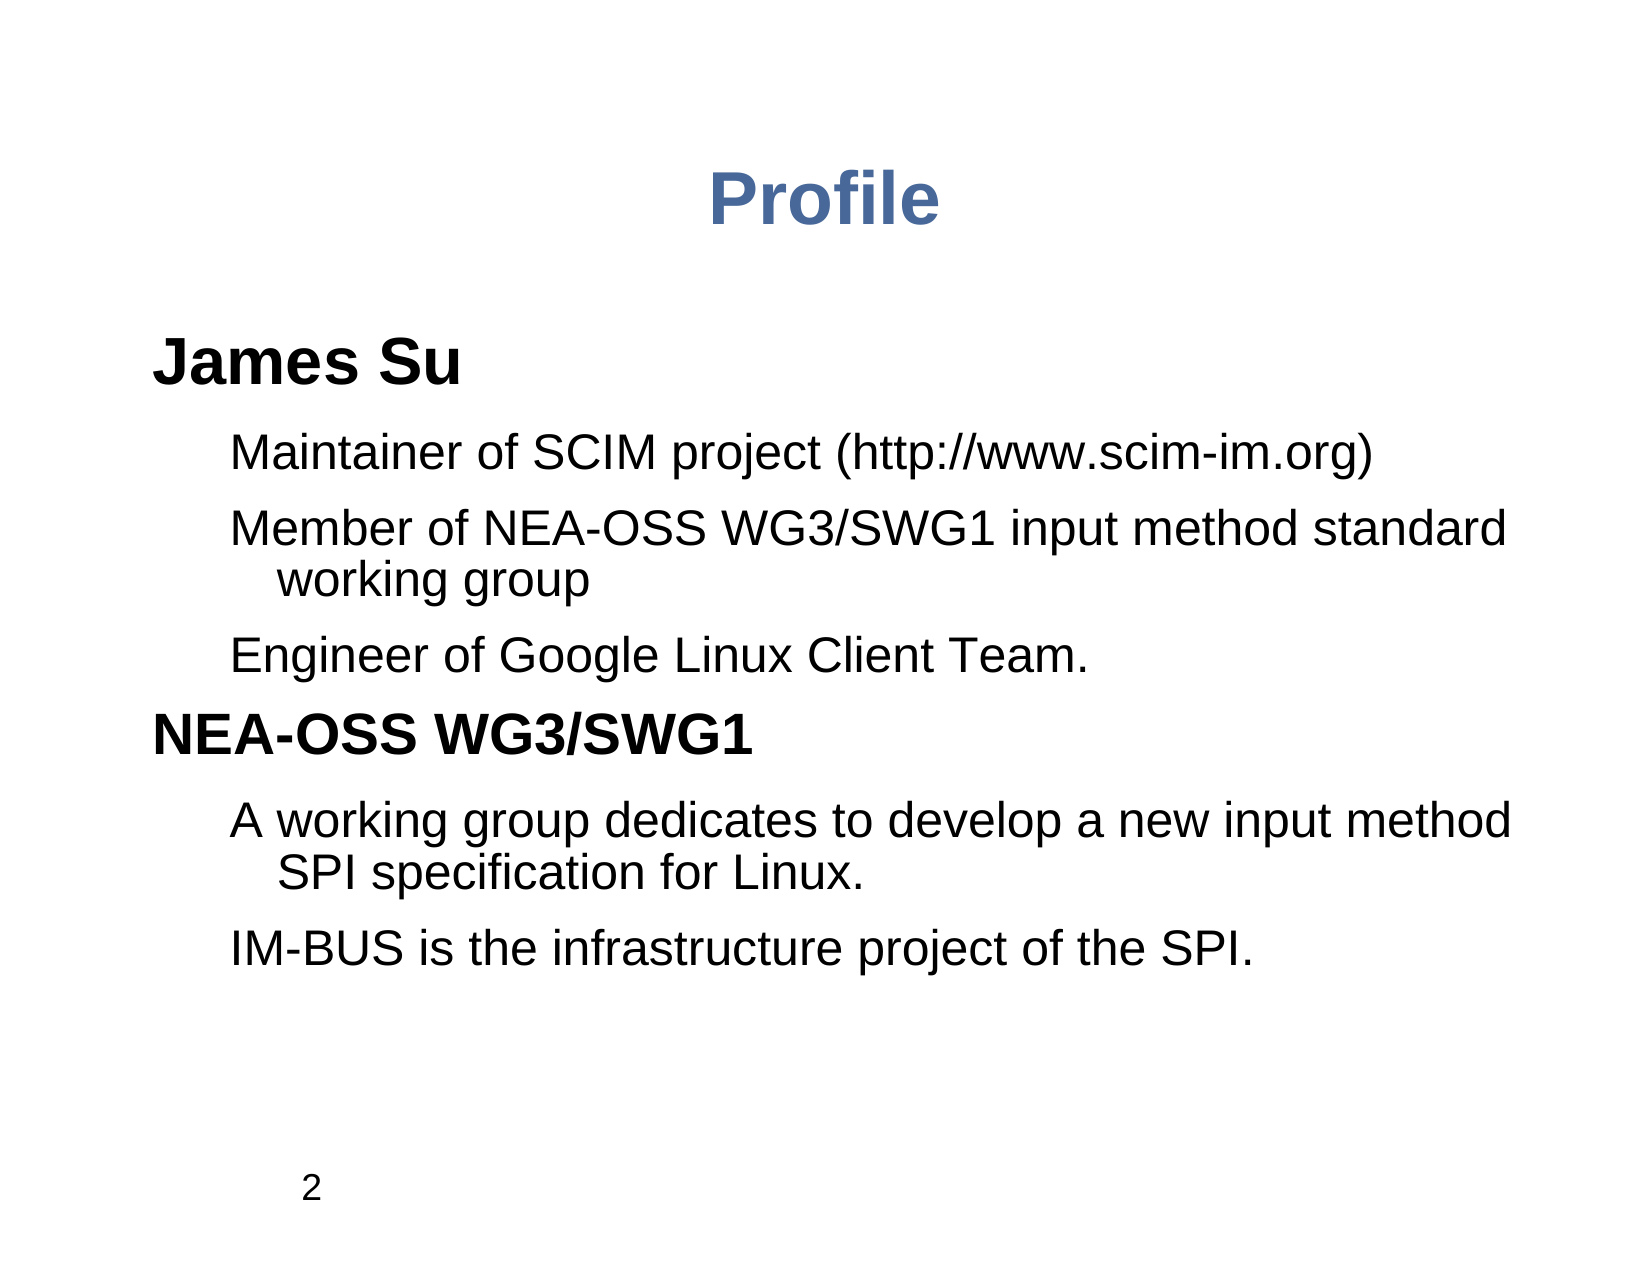

# Profile
James Su
Maintainer of SCIM project (http://www.scim-im.org)
Member of NEA-OSS WG3/SWG1 input method standard working group
Engineer of Google Linux Client Team.
NEA-OSS WG3/SWG1
A working group dedicates to develop a new input method SPI specification for Linux.
IM-BUS is the infrastructure project of the SPI.